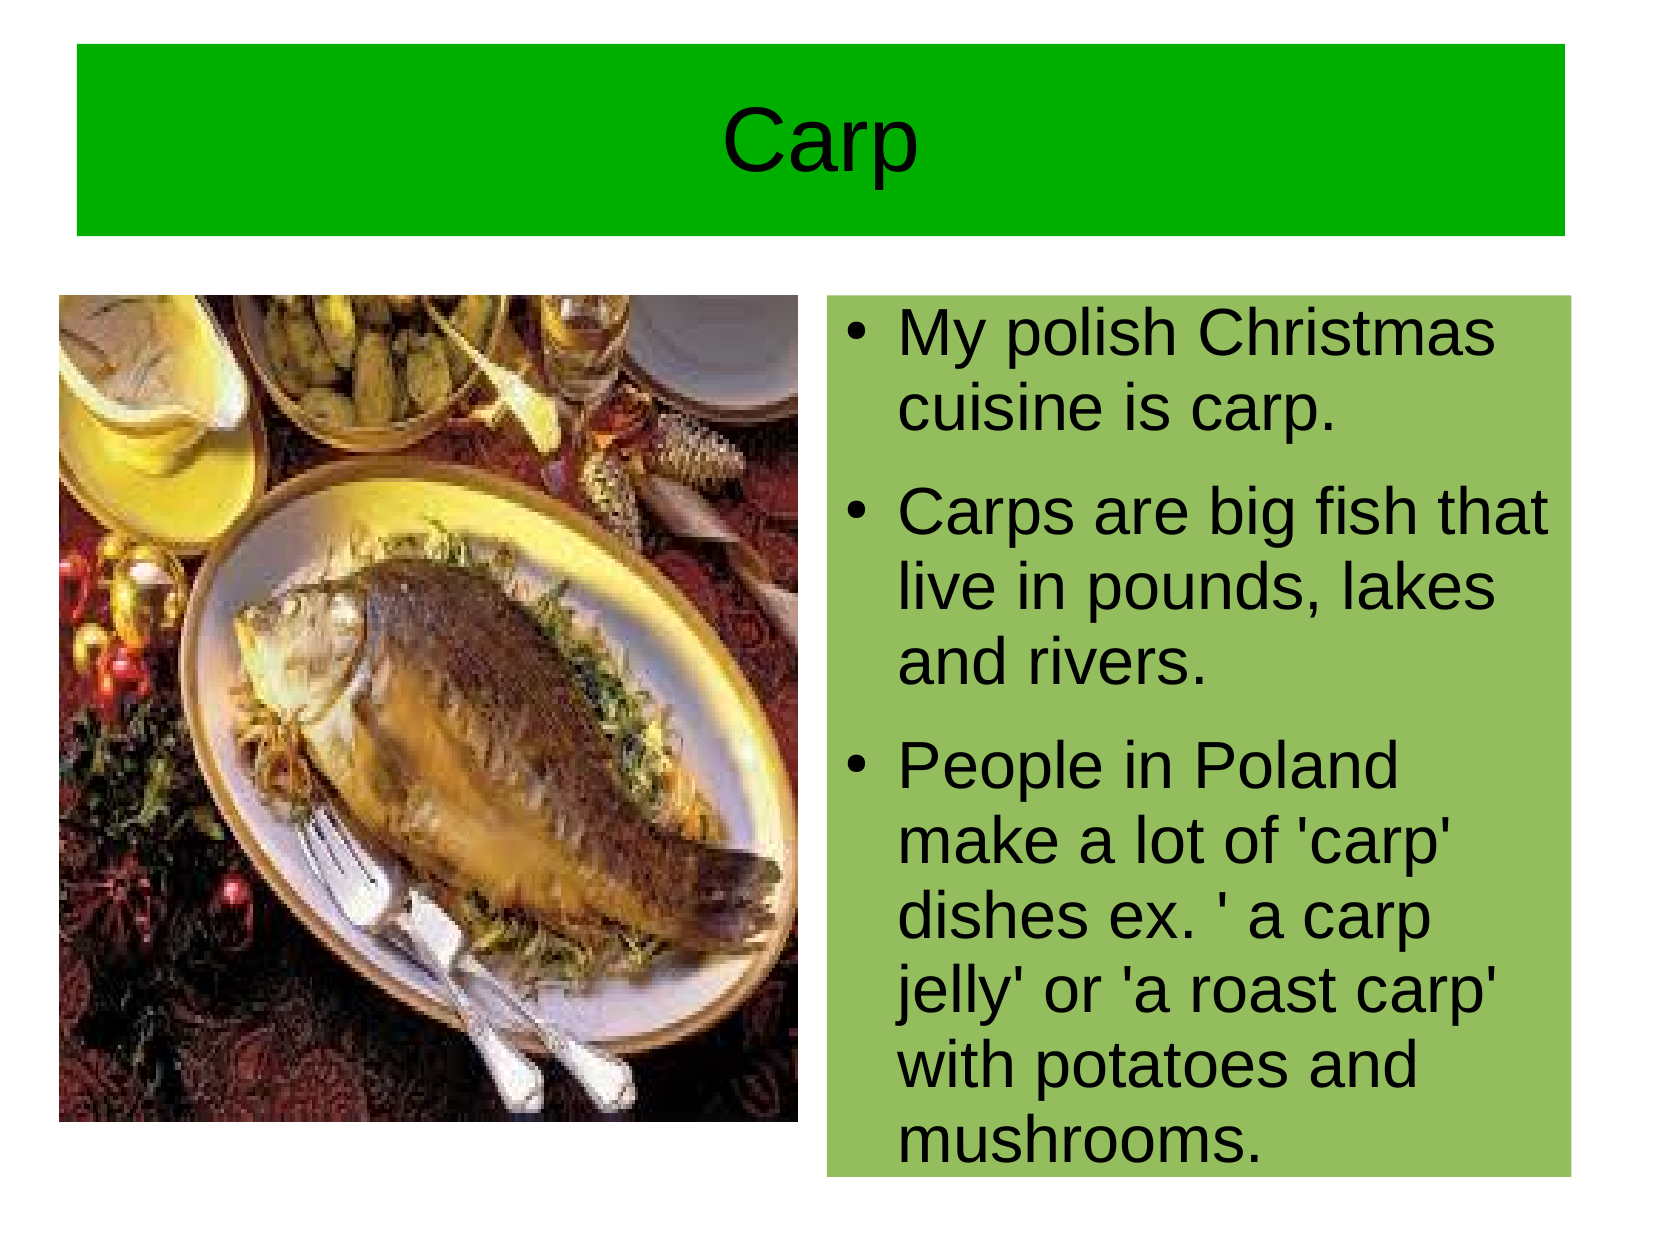

# Carp
My polish Christmas cuisine is carp.
Carps are big fish that live in pounds, lakes and rivers.
People in Poland make a lot of 'carp' dishes ex. ' a carp jelly' or 'a roast carp' with potatoes and mushrooms.